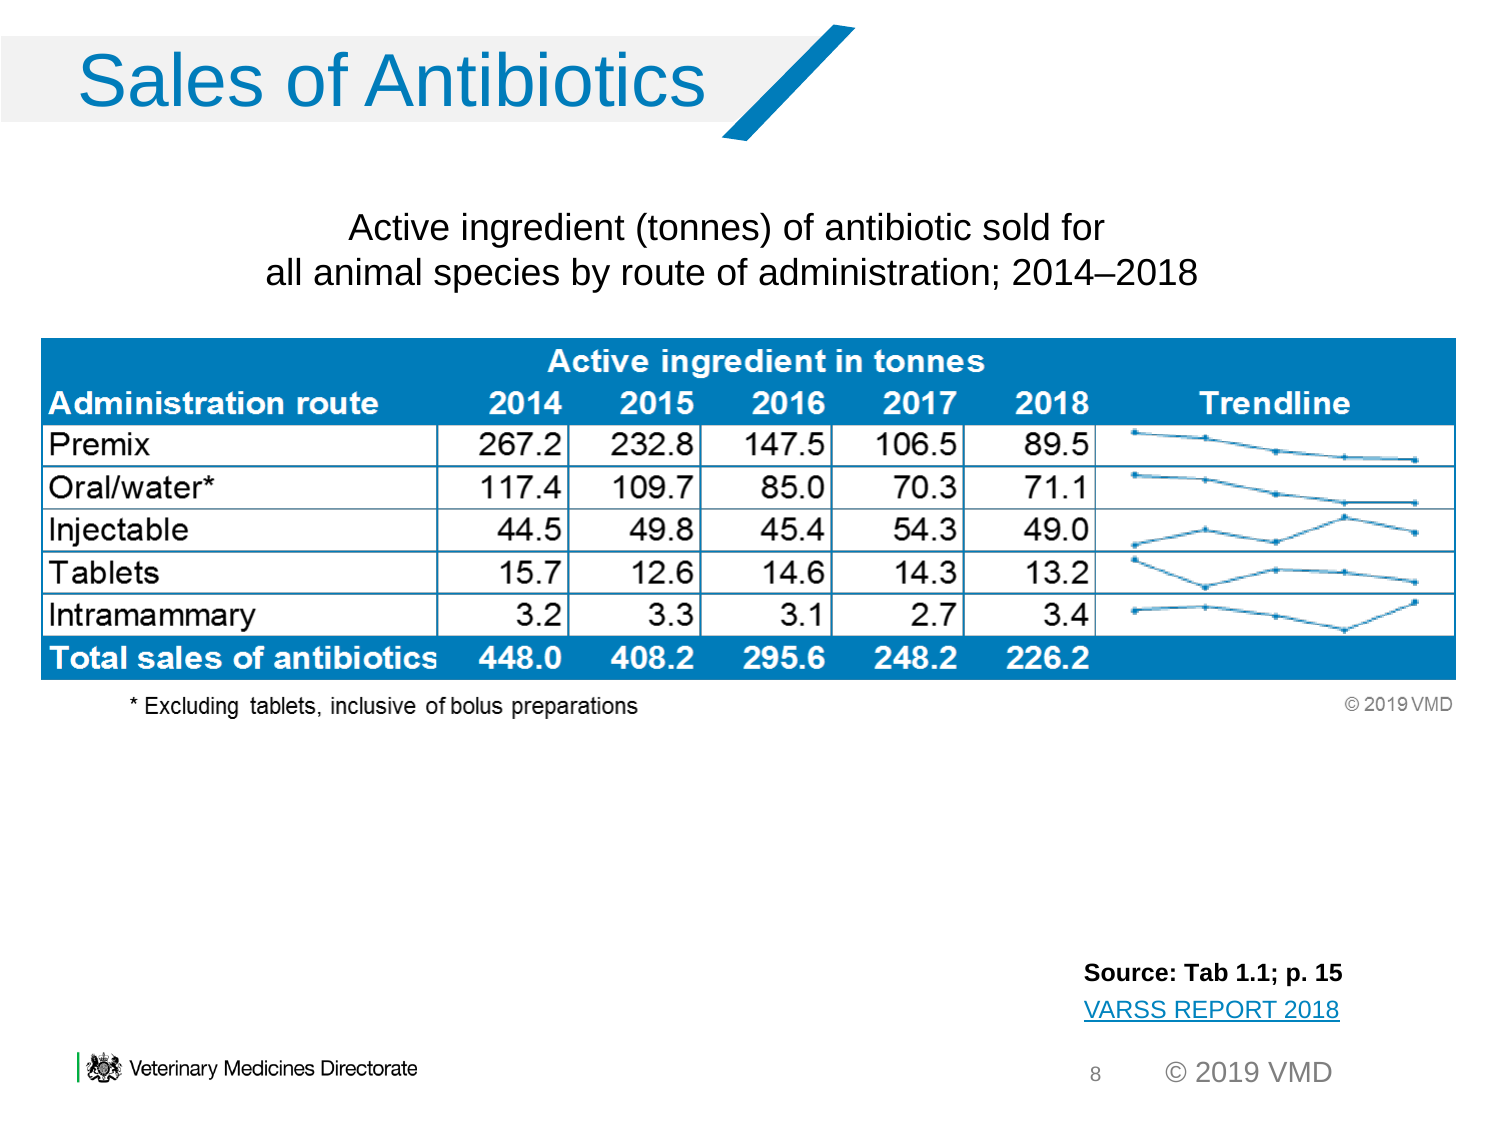

# Sales of Antibiotics
Active ingredient (tonnes) of antibiotic sold for
all animal species by route of administration; 2014–2018
Source: Tab 1.1; p. 15
VARSS REPORT 2018
2